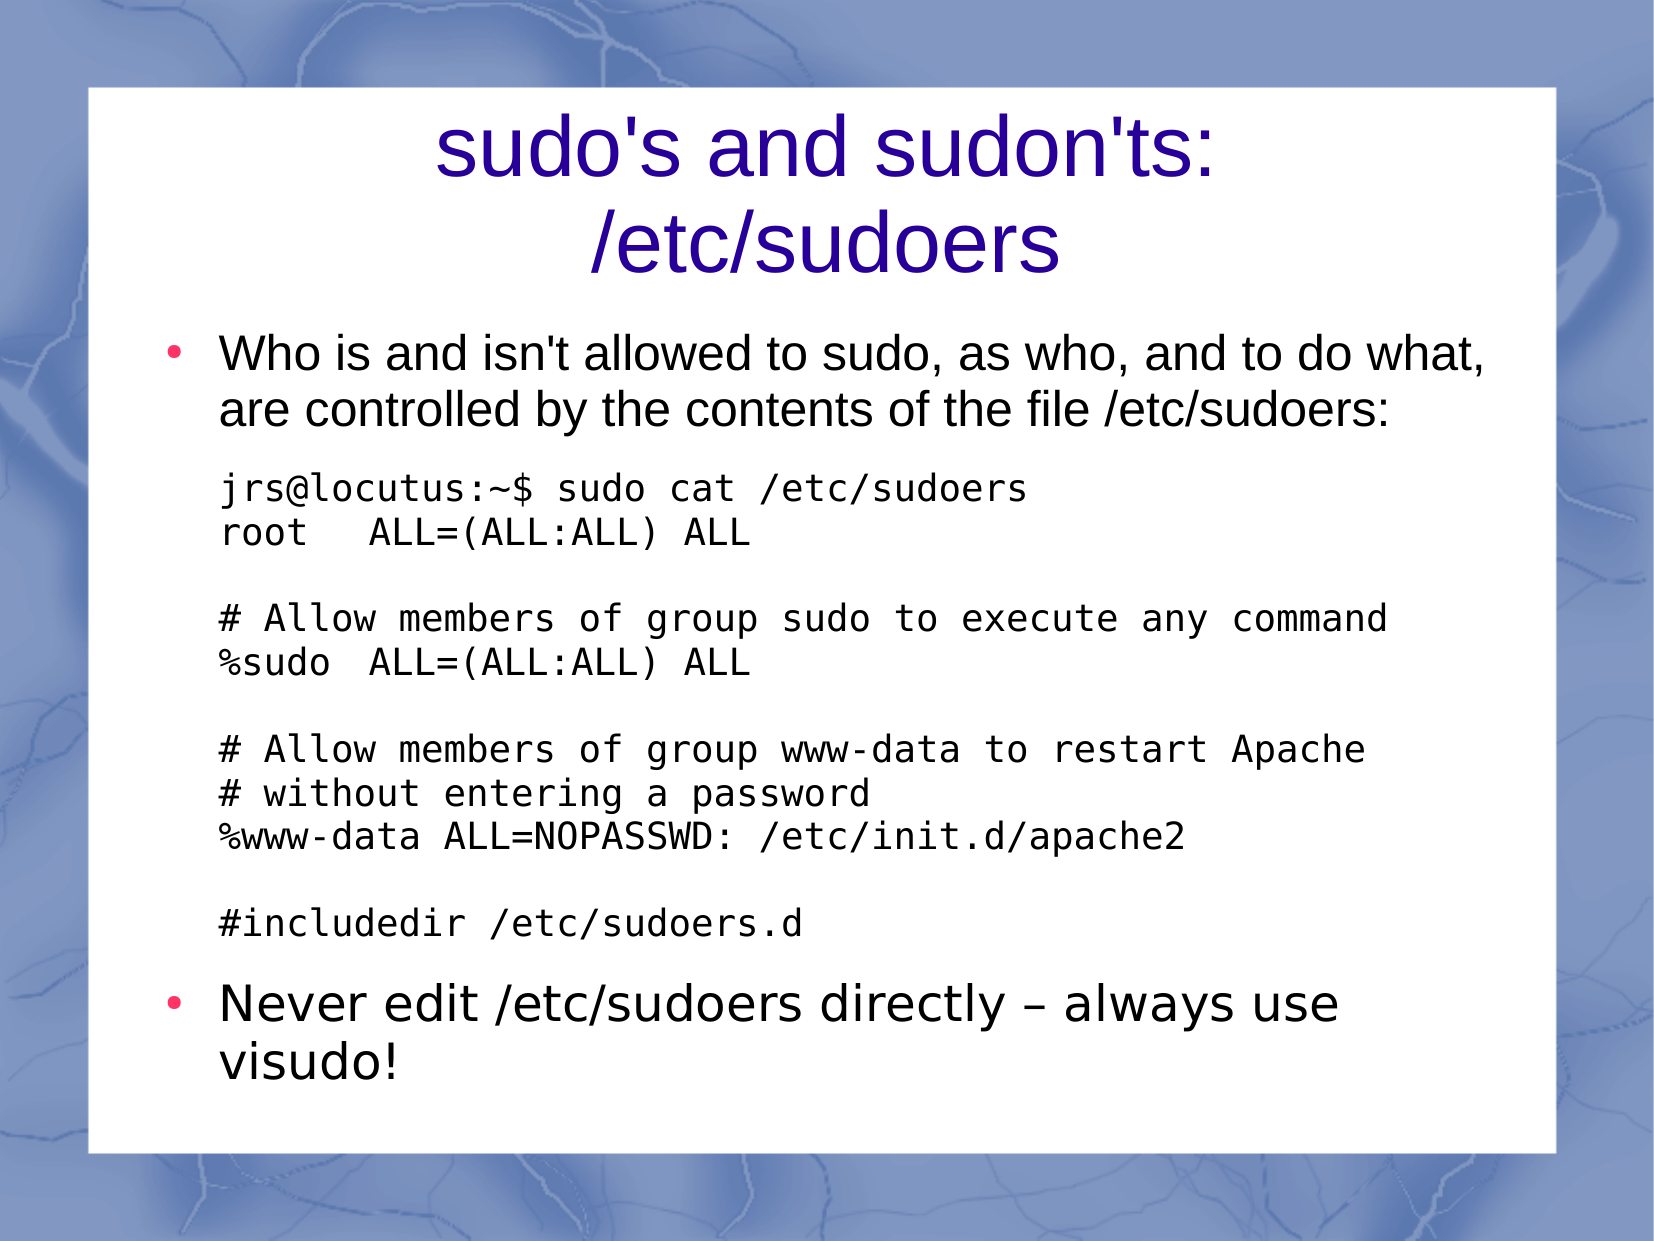

# sudo's and sudon'ts: /etc/sudoers
Who is and isn't allowed to sudo, as who, and to do what, are controlled by the contents of the file /etc/sudoers:
jrs@locutus:~$ sudo cat /etc/sudoers
root	ALL=(ALL:ALL) ALL
# Allow members of group sudo to execute any command
%sudo	ALL=(ALL:ALL) ALL
# Allow members of group www-data to restart Apache
# without entering a password
%www-data ALL=NOPASSWD: /etc/init.d/apache2
#includedir /etc/sudoers.d
Never edit /etc/sudoers directly – always use visudo!